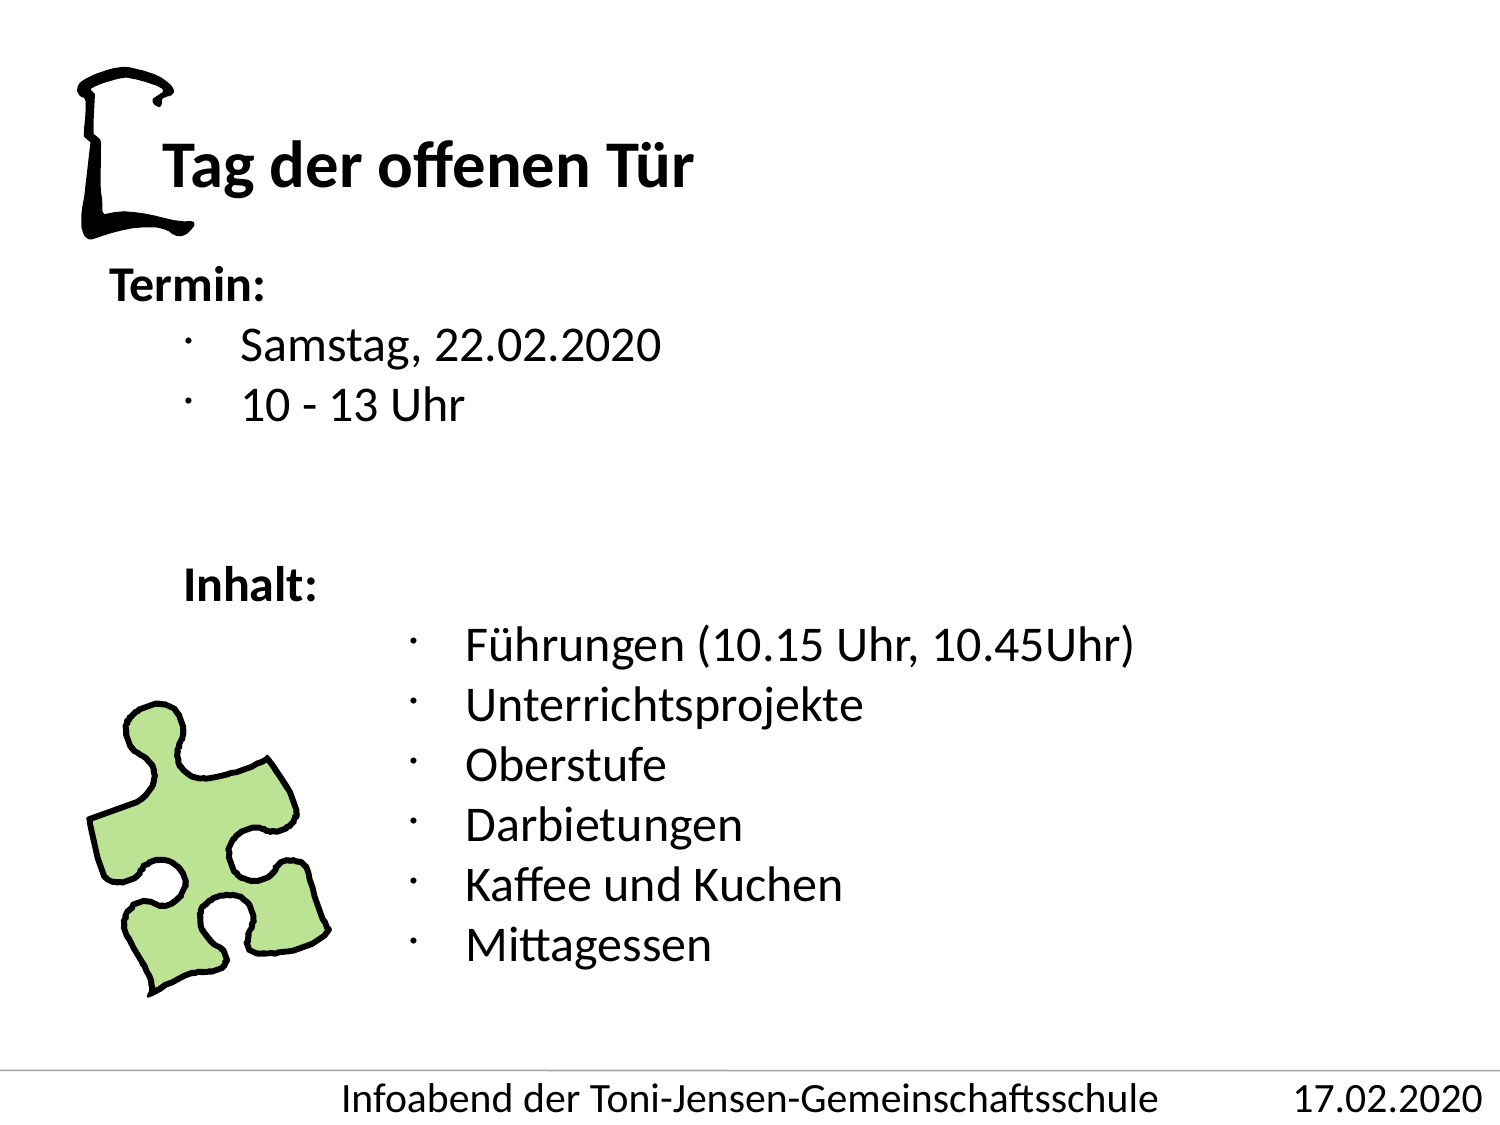

Tag der offenen Tür
Termin:
Samstag, 22.02.2020
10 - 13 Uhr
	Inhalt:
Führungen (10.15 Uhr, 10.45Uhr)
Unterrichtsprojekte
Oberstufe
Darbietungen
Kaffee und Kuchen
Mittagessen
17.02.2020
Infoabend der Toni-Jensen-Gemeinschaftsschule